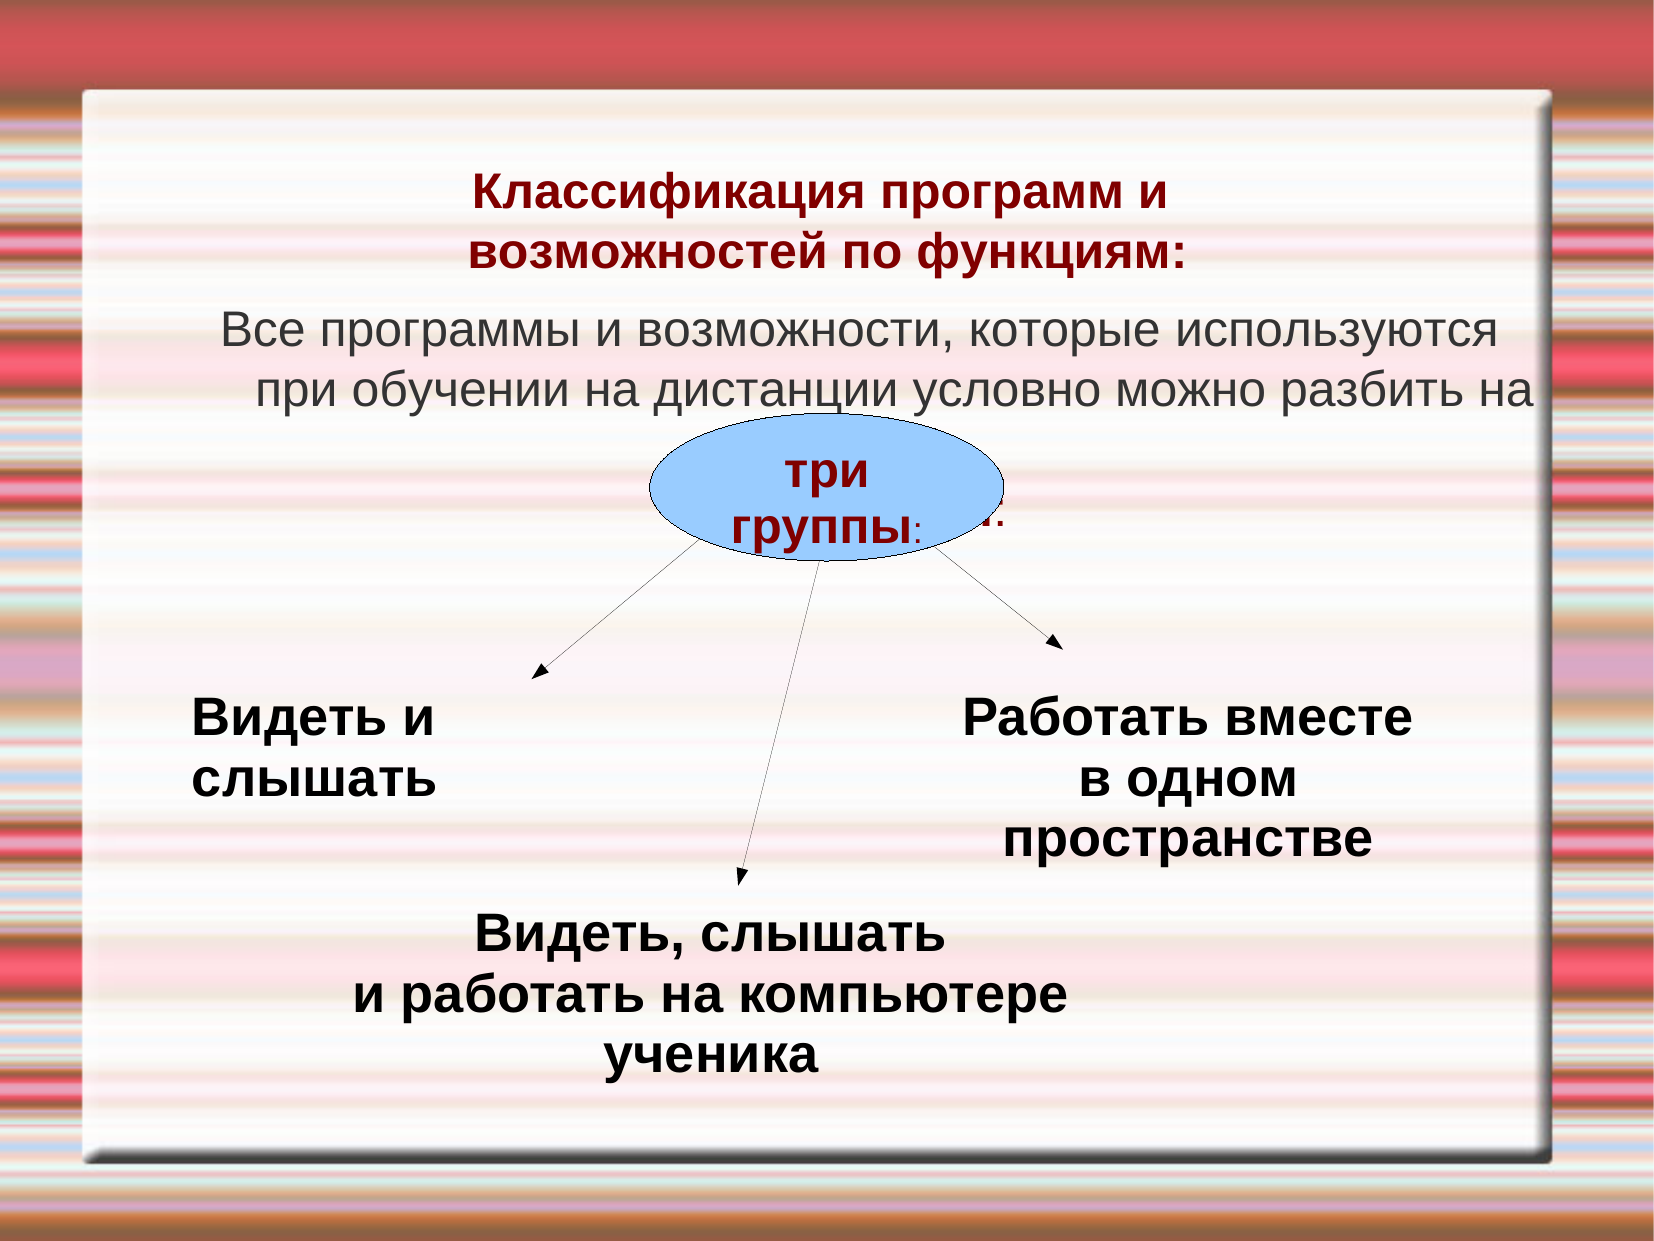

# Классификация программ и возможностей по функциям:
Все программы и возможности, которые используются при обучении на дистанции условно можно разбить на
три группы:
три группы:
Видеть и слышать
Работать вместе
в одном пространстве
Видеть, слышать
и работать на компьютере ученика